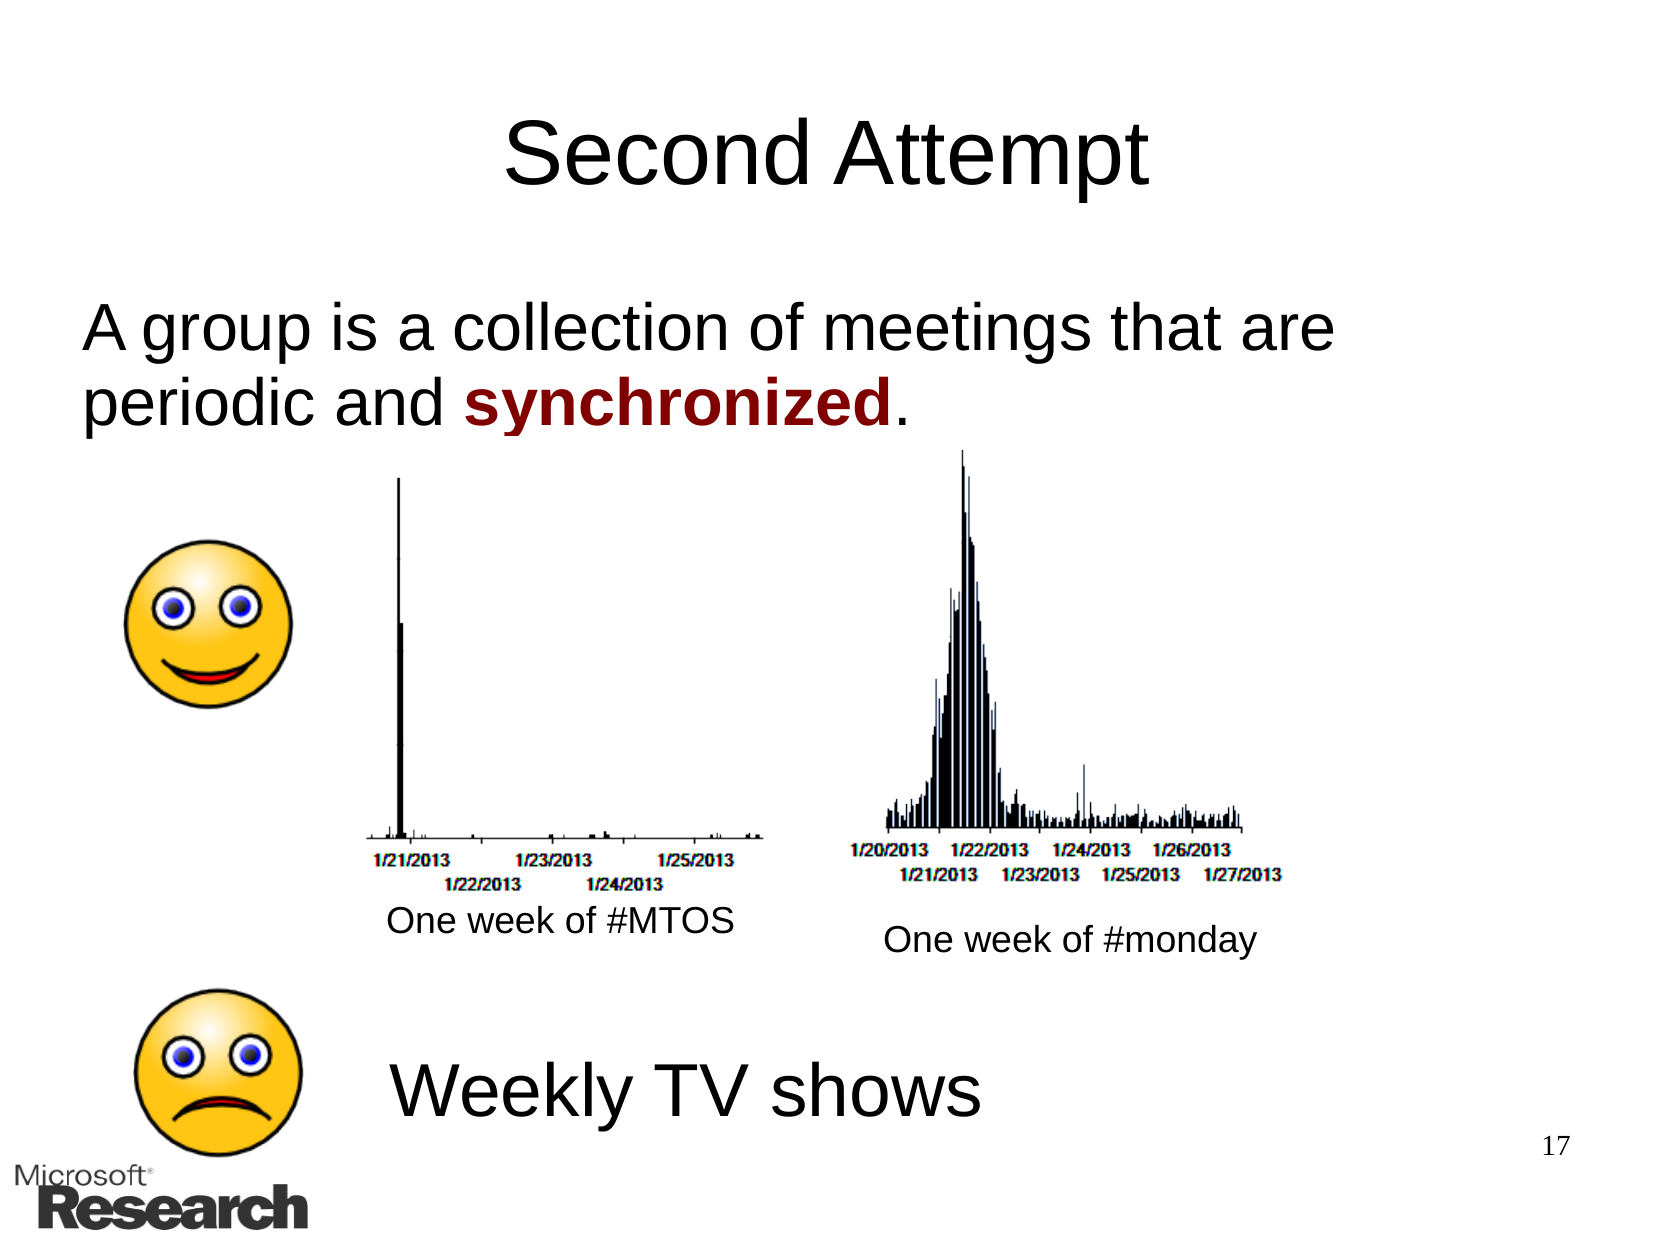

# Second Attempt
A group is a collection of meetings that are periodic and synchronized.
One week of #MTOS
One week of #monday
Weekly TV shows
17